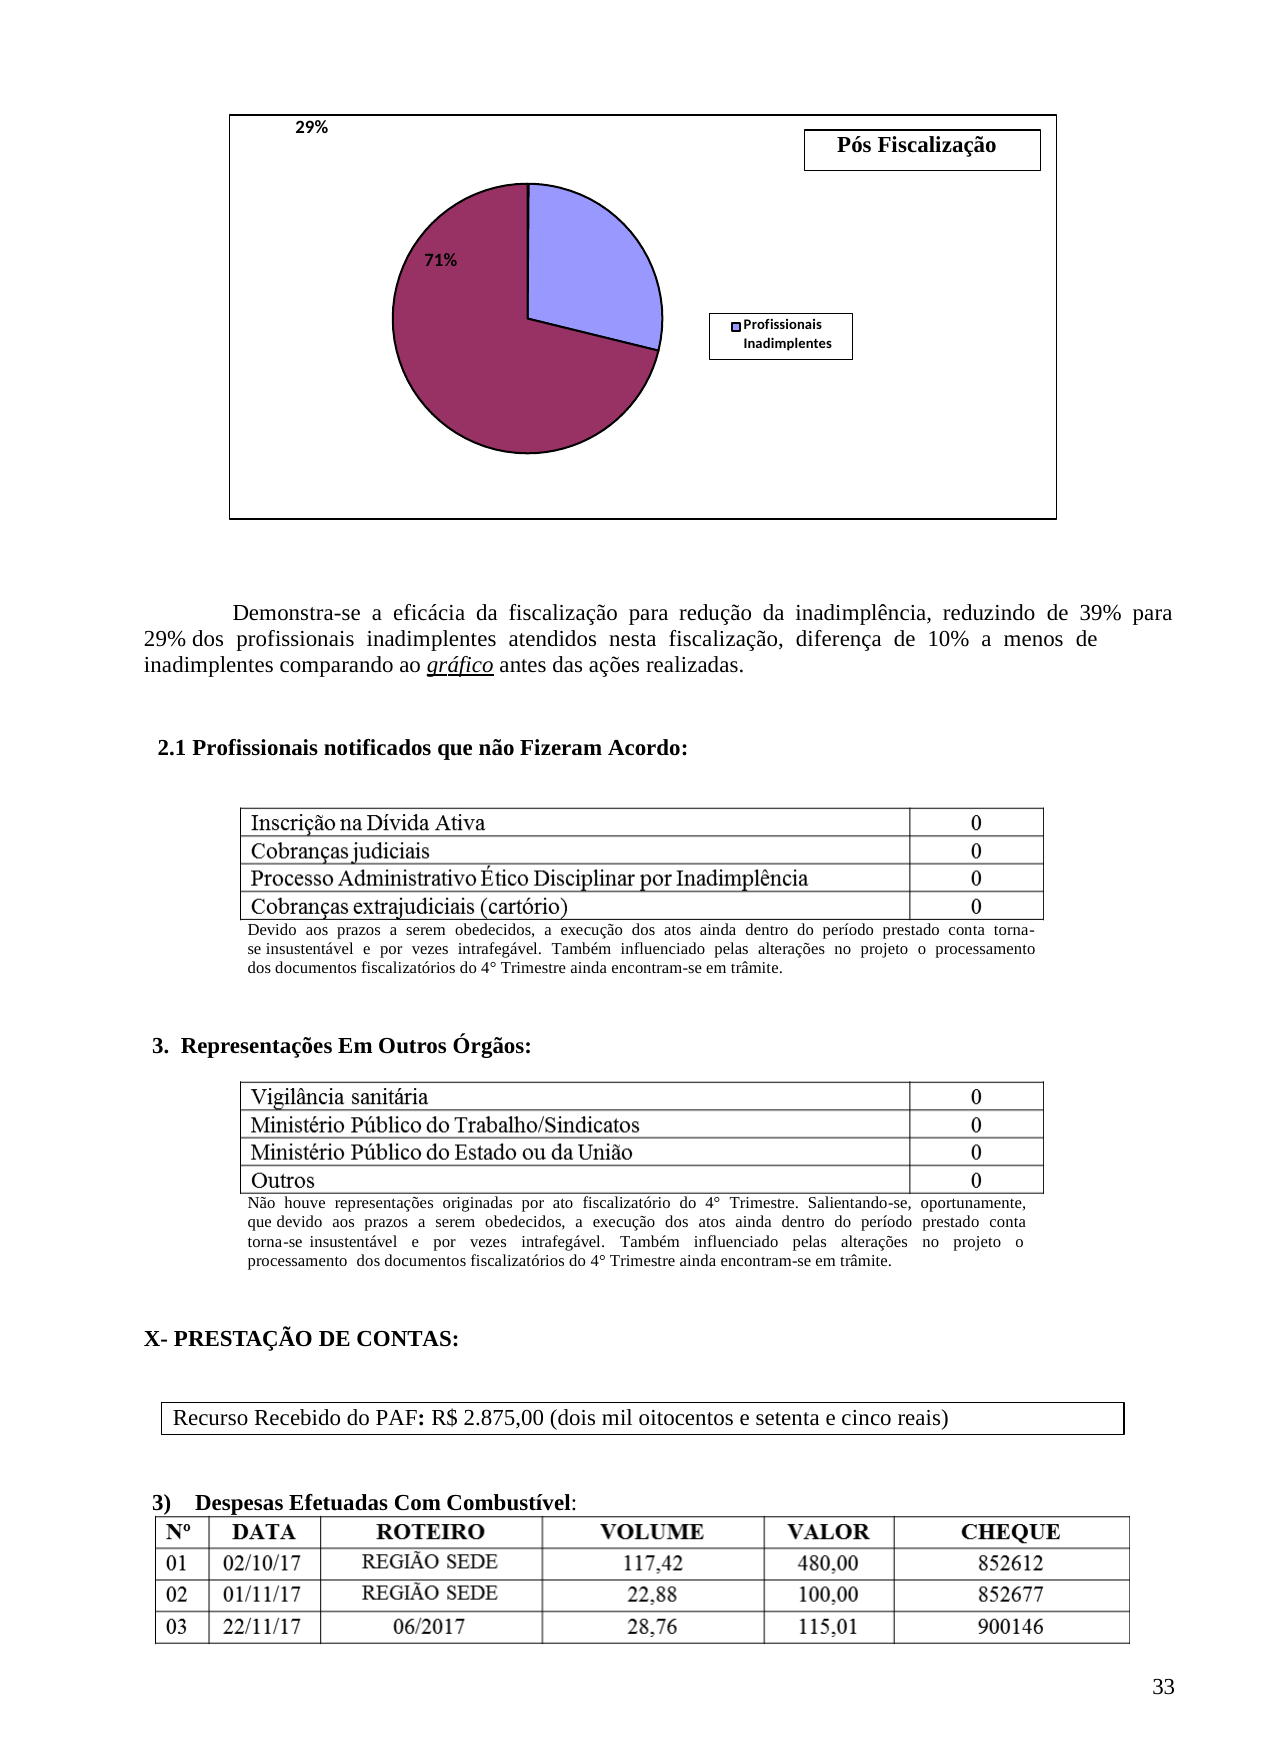

29%
71%
Pós Fiscalização
Profissionais Inadimplentes
Demonstra-se a eficácia da fiscalização para redução da inadimplência, reduzindo de 39% para 29% dos profissionais inadimplentes atendidos nesta fiscalização, diferença de 10% a menos de inadimplentes comparando ao gráfico antes das ações realizadas.
2.1 Profissionais notificados que não Fizeram Acordo:
Devido aos prazos a serem obedecidos, a execução dos atos ainda dentro do período prestado conta torna-se insustentável e por vezes intrafegável. Também influenciado pelas alterações no projeto o processamento dos documentos fiscalizatórios do 4° Trimestre ainda encontram-se em trâmite.
3. Representações Em Outros Órgãos:
Não houve representações originadas por ato fiscalizatório do 4° Trimestre. Salientando-se, oportunamente, que devido aos prazos a serem obedecidos, a execução dos atos ainda dentro do período prestado conta torna-se insustentável e por vezes intrafegável. Também influenciado pelas alterações no projeto o processamento dos documentos fiscalizatórios do 4° Trimestre ainda encontram-se em trâmite.
X- PRESTAÇÃO DE CONTAS:
Recurso Recebido do PAF: R$ 2.875,00 (dois mil oitocentos e setenta e cinco reais)
3)	Despesas Efetuadas Com Combustível: